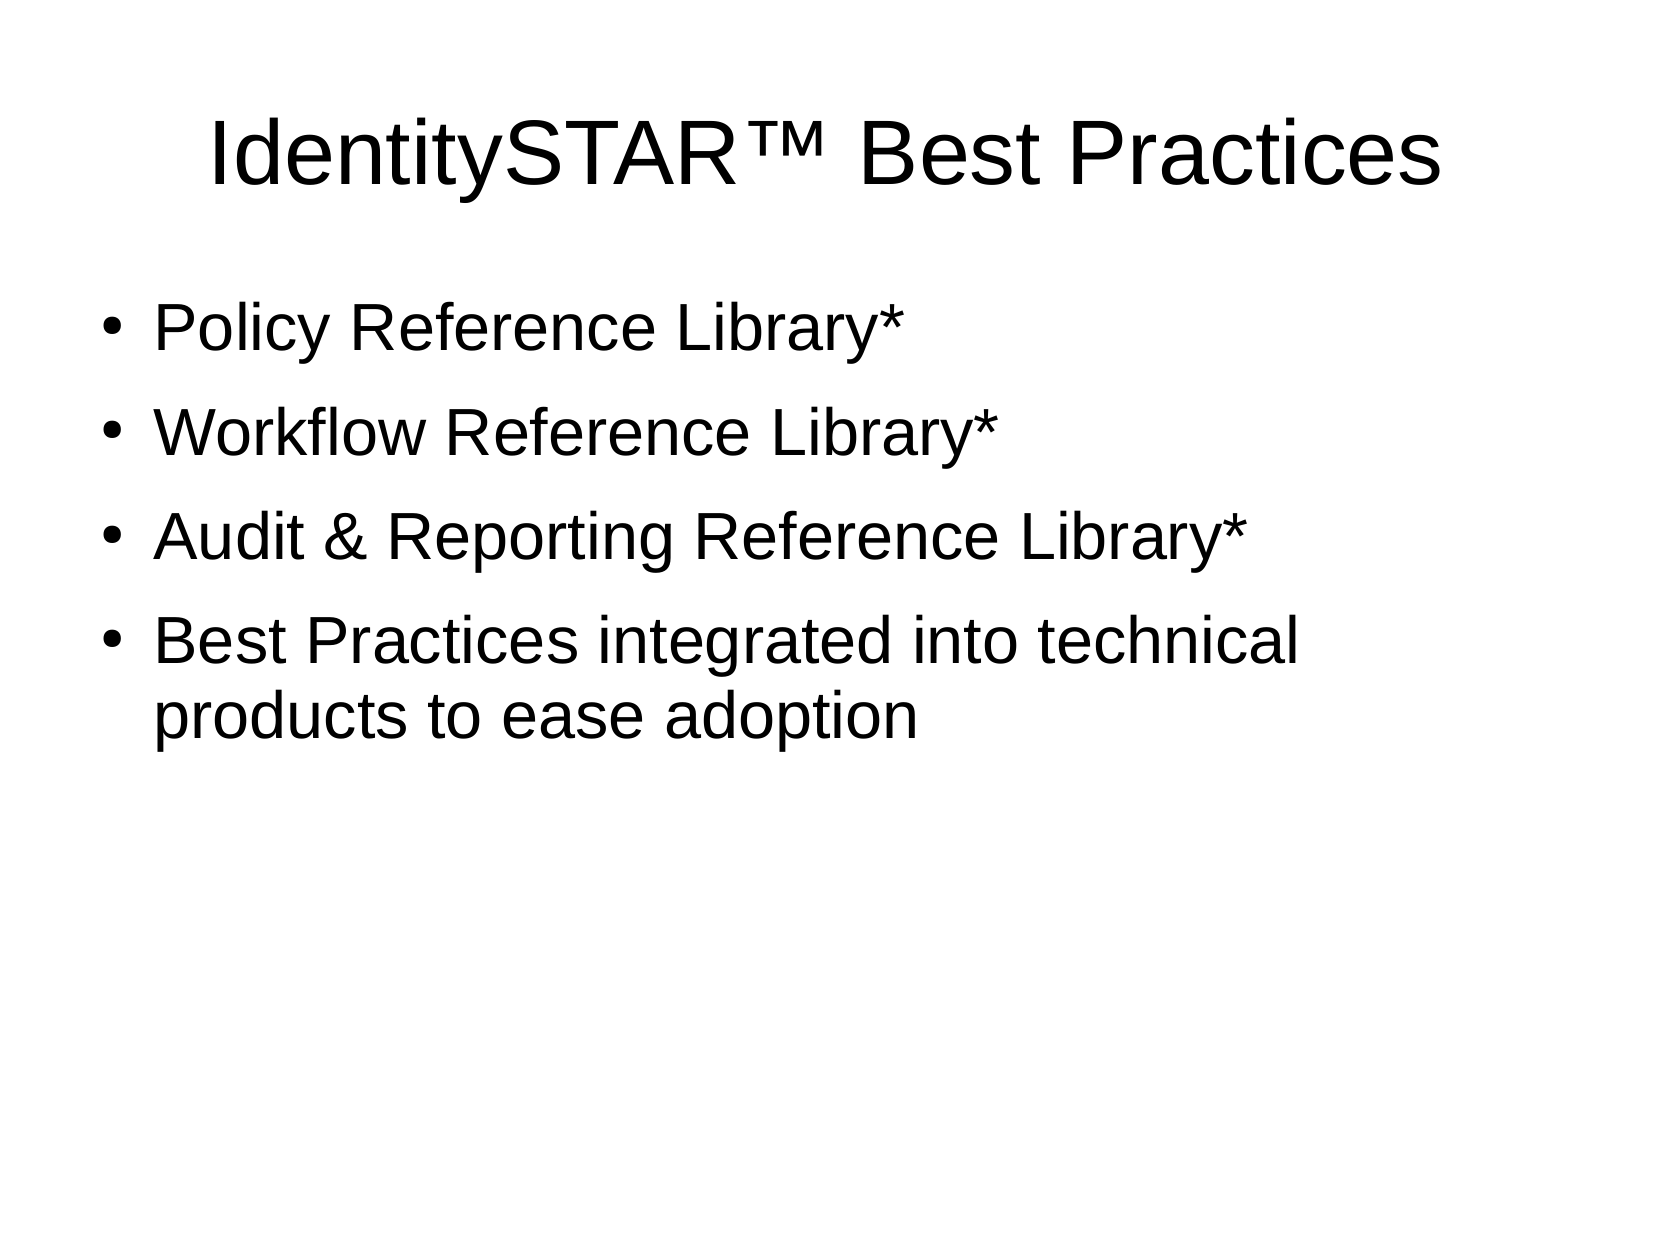

# IdentitySTAR™ Best Practices
Policy Reference Library*
Workflow Reference Library*
Audit & Reporting Reference Library*
Best Practices integrated into technical products to ease adoption